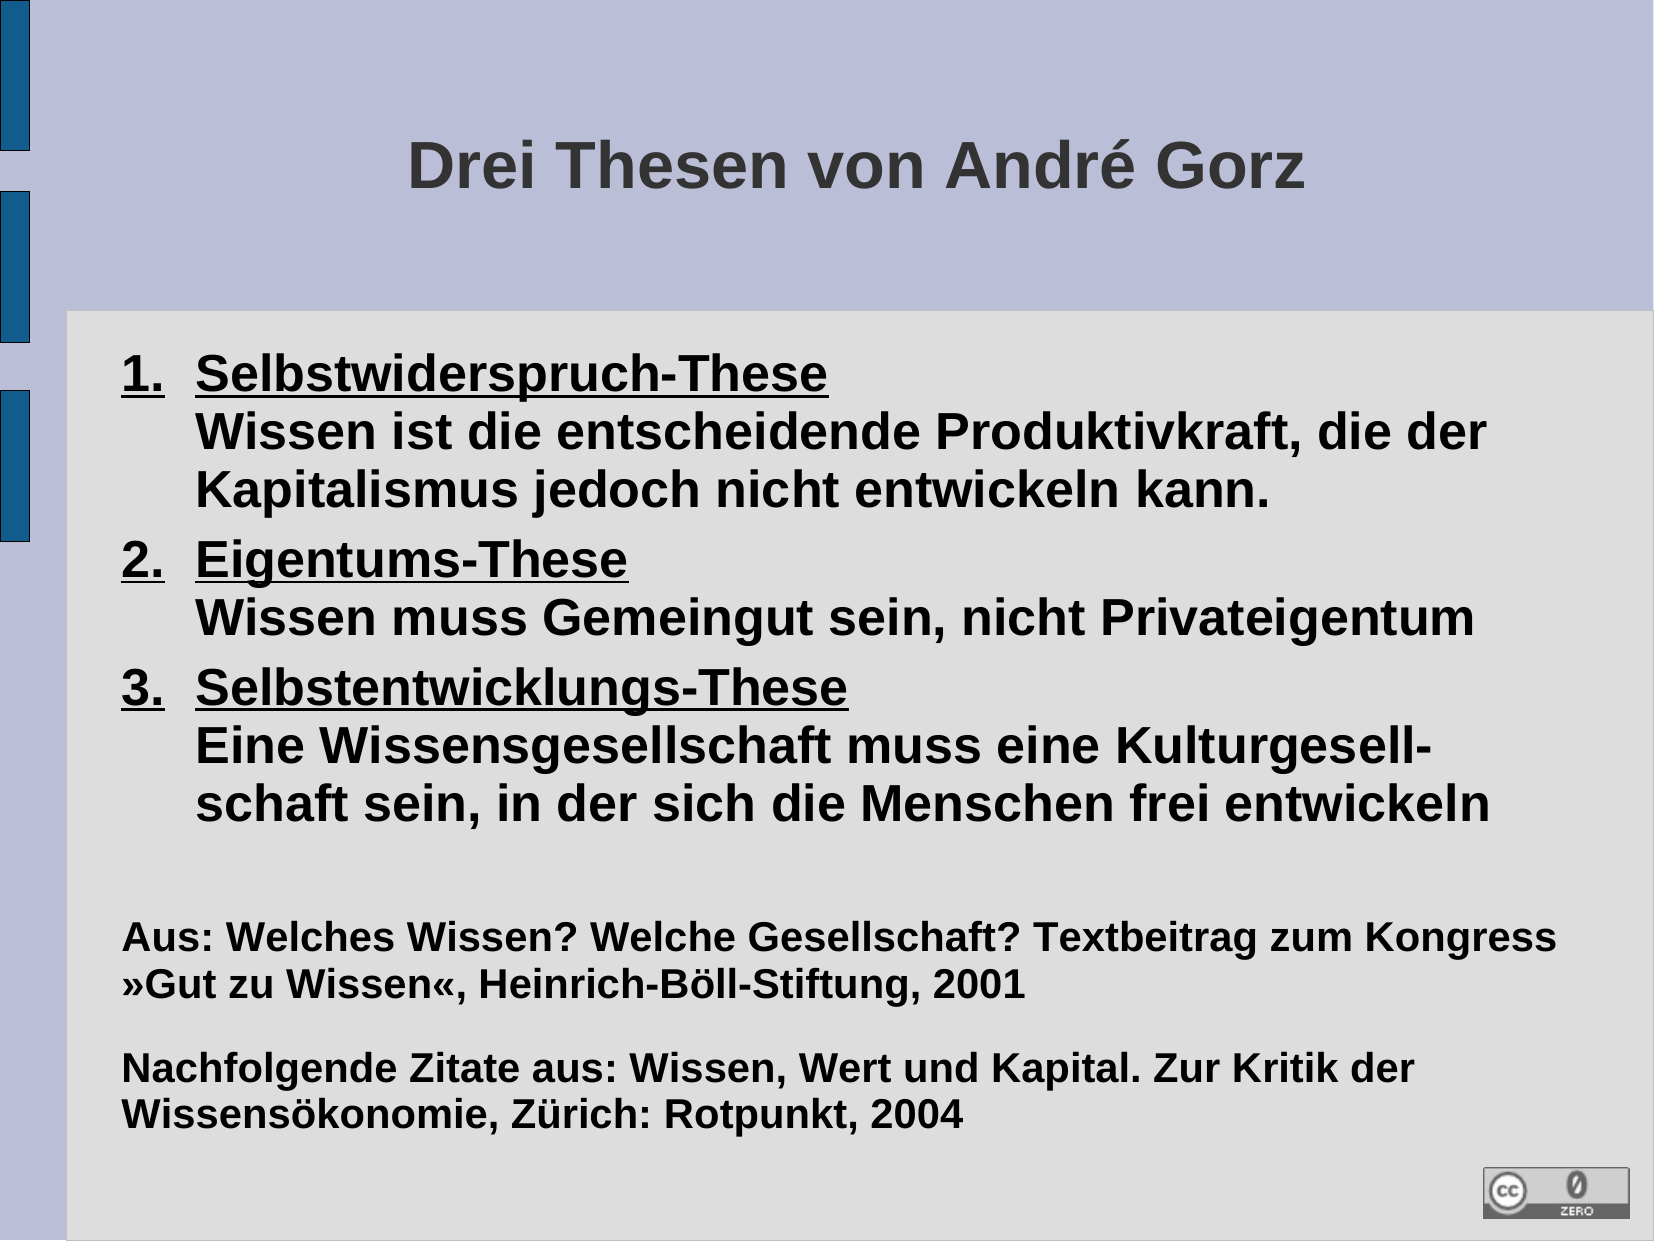

Drei Thesen von André Gorz
# 1.	Selbstwiderspruch-These Wissen ist die entscheidende Produktivkraft, die der Kapitalismus jedoch nicht entwickeln kann.
2.	Eigentums-These
	Wissen muss Gemeingut sein, nicht Privateigentum
3.	Selbstentwicklungs-These
	Eine Wissensgesellschaft muss eine Kulturgesell-
	schaft sein, in der sich die Menschen frei entwickeln
Aus: Welches Wissen? Welche Gesellschaft? Textbeitrag zum Kongress »Gut zu Wissen«, Heinrich-Böll-Stiftung, 2001
Nachfolgende Zitate aus: Wissen, Wert und Kapital. Zur Kritik der Wissensökonomie, Zürich: Rotpunkt, 2004